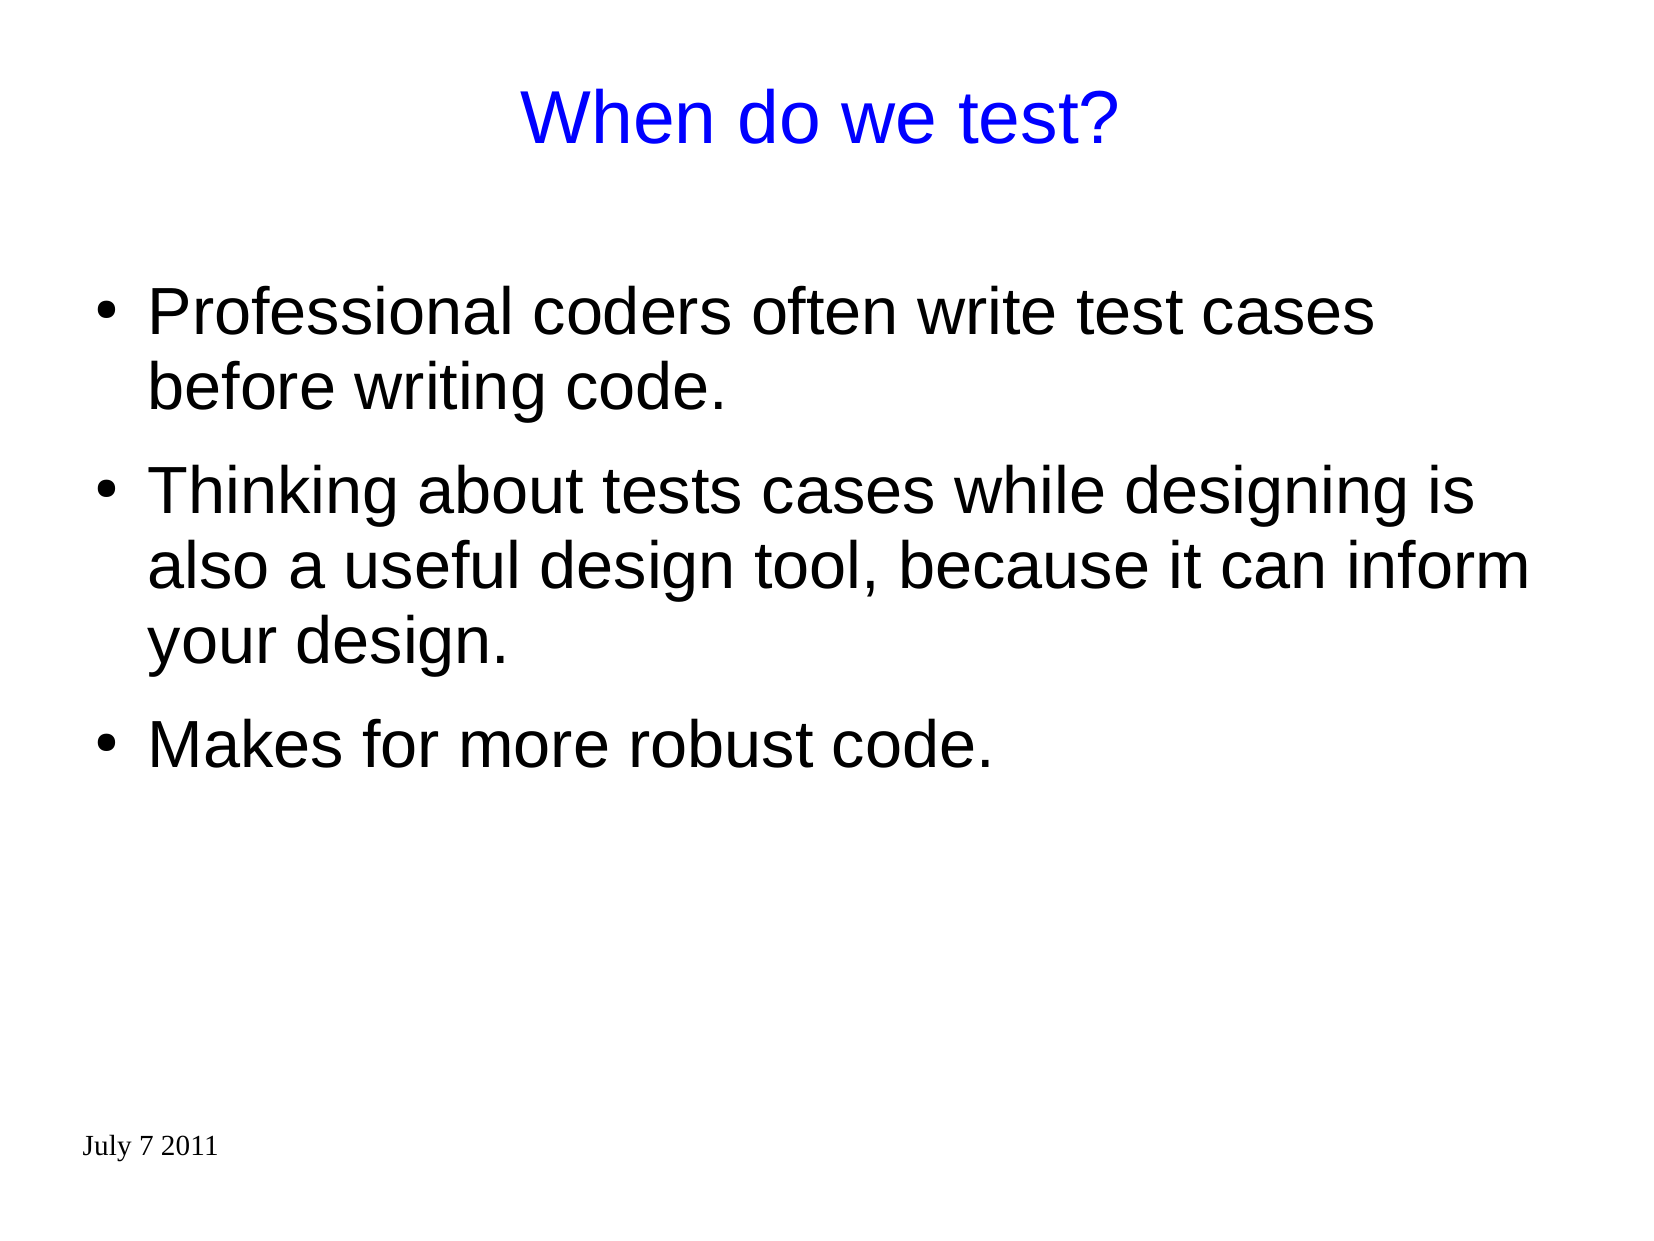

# When do we test?
Professional coders often write test cases before writing code.
Thinking about tests cases while designing is also a useful design tool, because it can inform your design.
Makes for more robust code.
July 7 2011